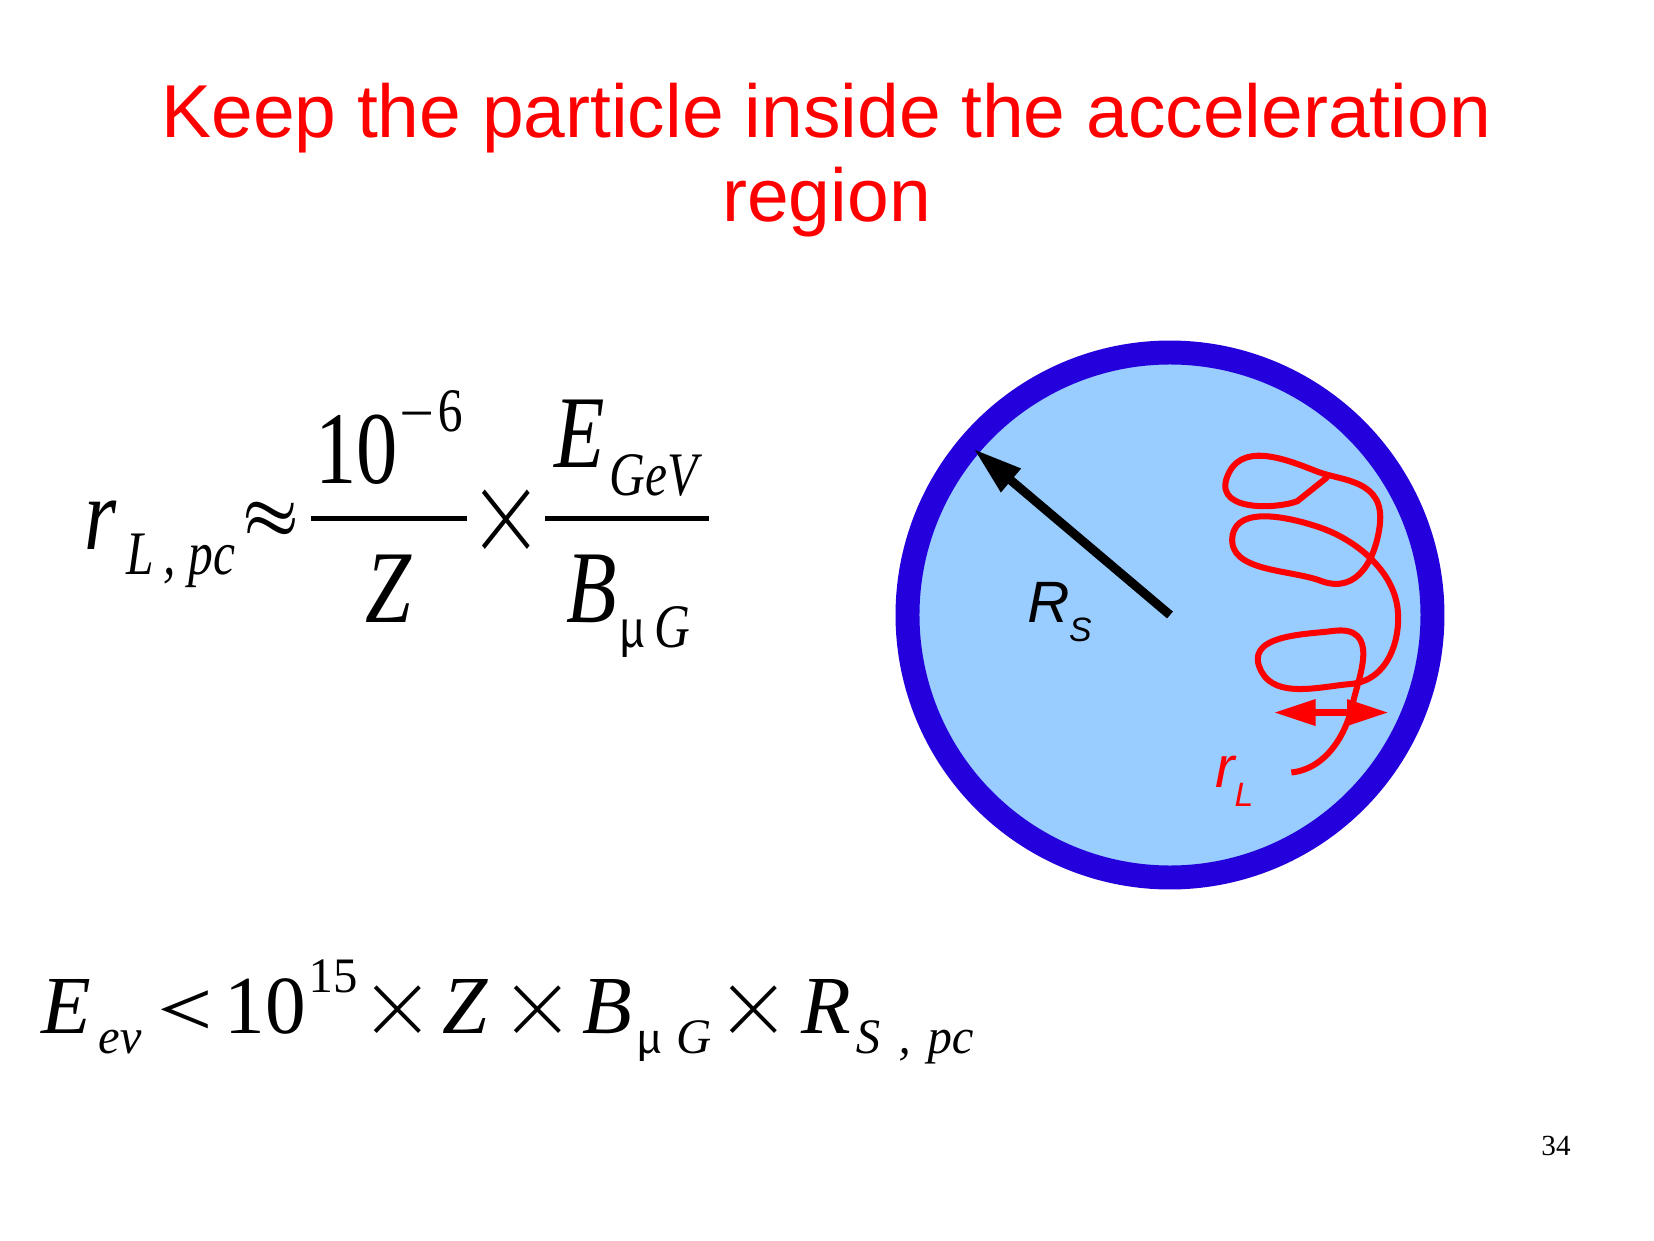

# Keep the particle inside the acceleration region
RS
rL
34